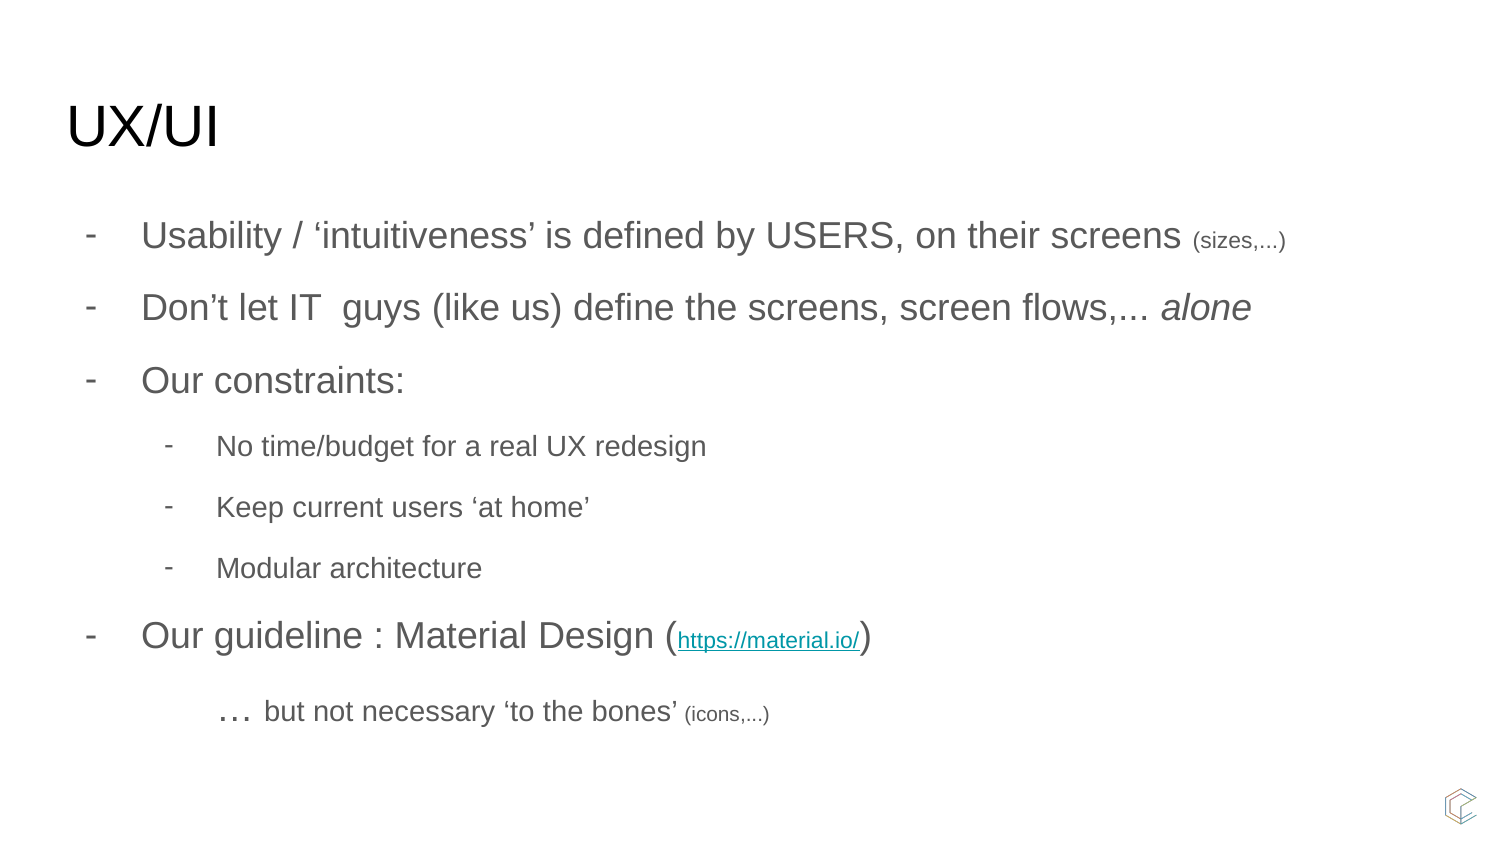

# UX/UI
Usability / ‘intuitiveness’ is defined by USERS, on their screens (sizes,...)
Don’t let IT guys (like us) define the screens, screen flows,... alone
Our constraints:
No time/budget for a real UX redesign
Keep current users ‘at home’
Modular architecture
Our guideline : Material Design (https://material.io/)
… but not necessary ‘to the bones’ (icons,...)